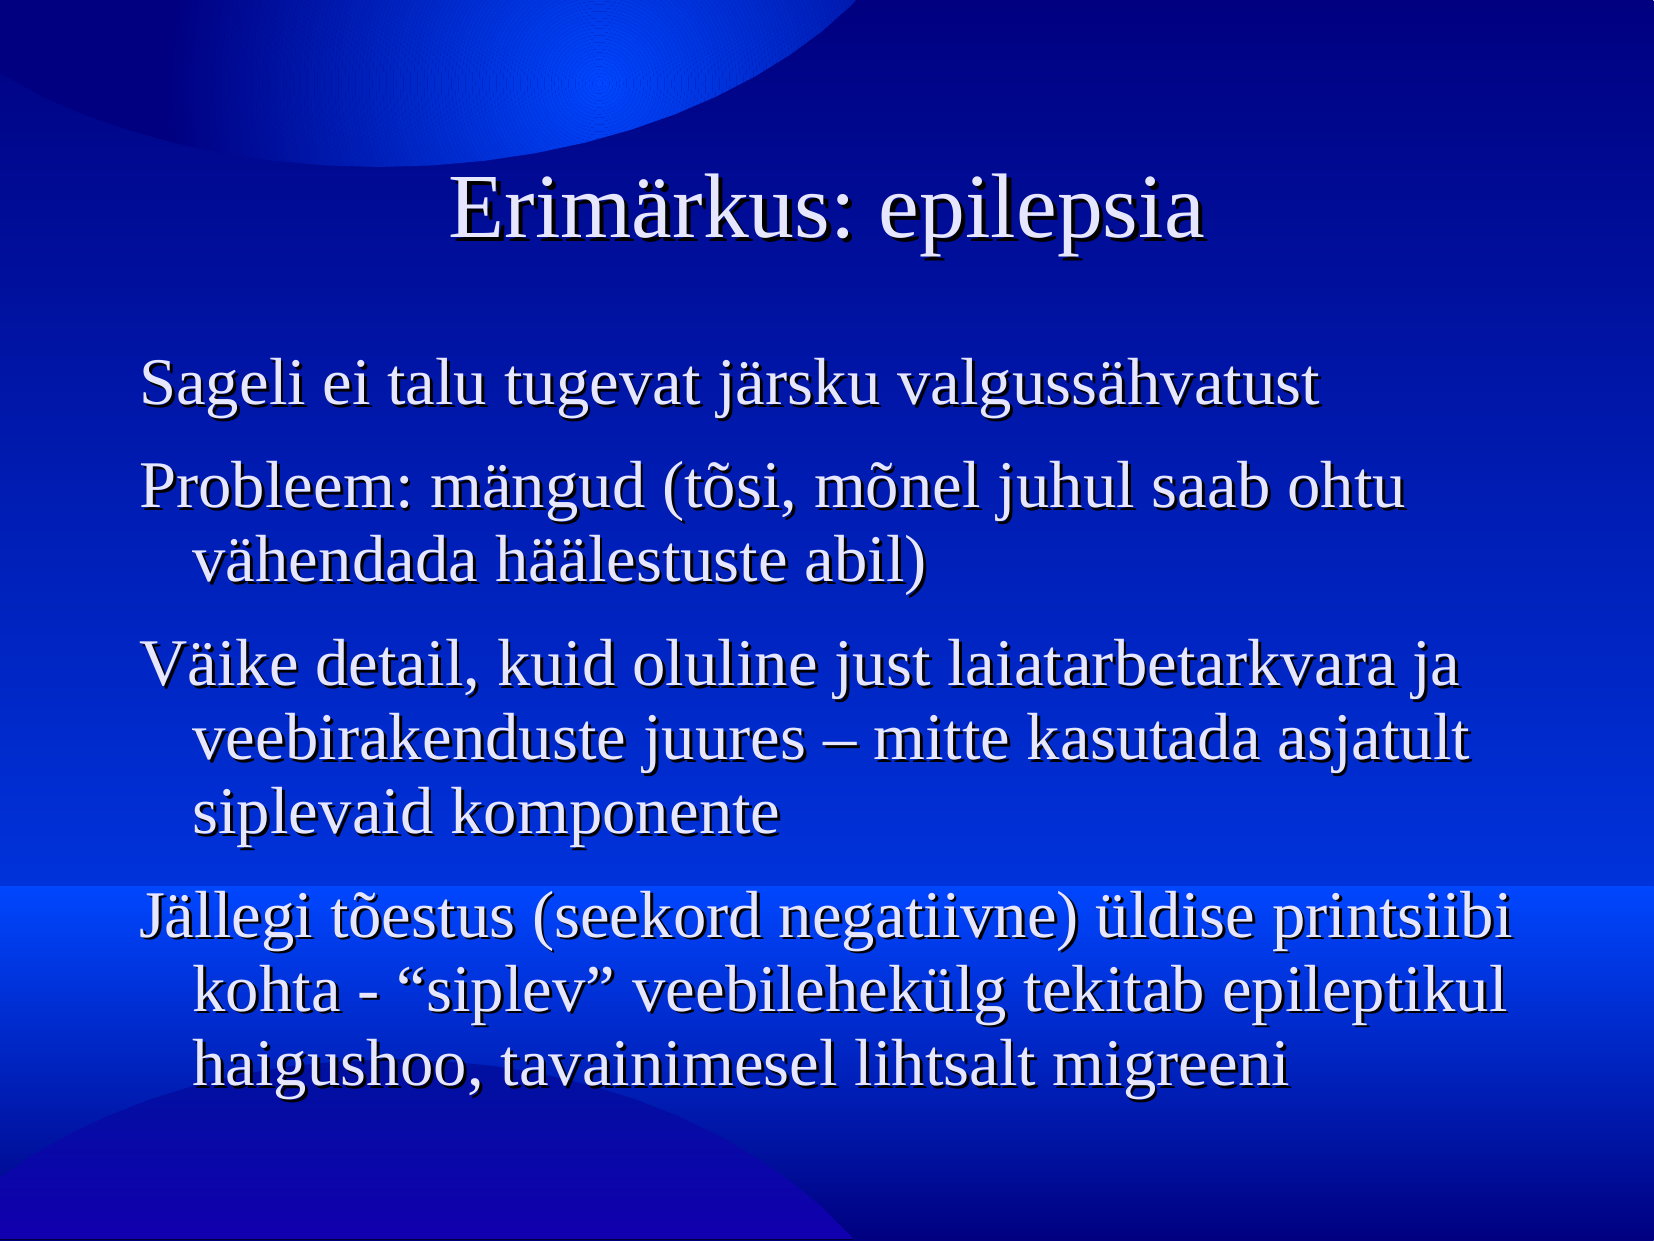

# Erimärkus: epilepsia
Sageli ei talu tugevat järsku valgussähvatust
Probleem: mängud (tõsi, mõnel juhul saab ohtu vähendada häälestuste abil)
Väike detail, kuid oluline just laiatarbetarkvara ja veebirakenduste juures – mitte kasutada asjatult siplevaid komponente
Jällegi tõestus (seekord negatiivne) üldise printsiibi kohta - “siplev” veebilehekülg tekitab epileptikul haigushoo, tavainimesel lihtsalt migreeni